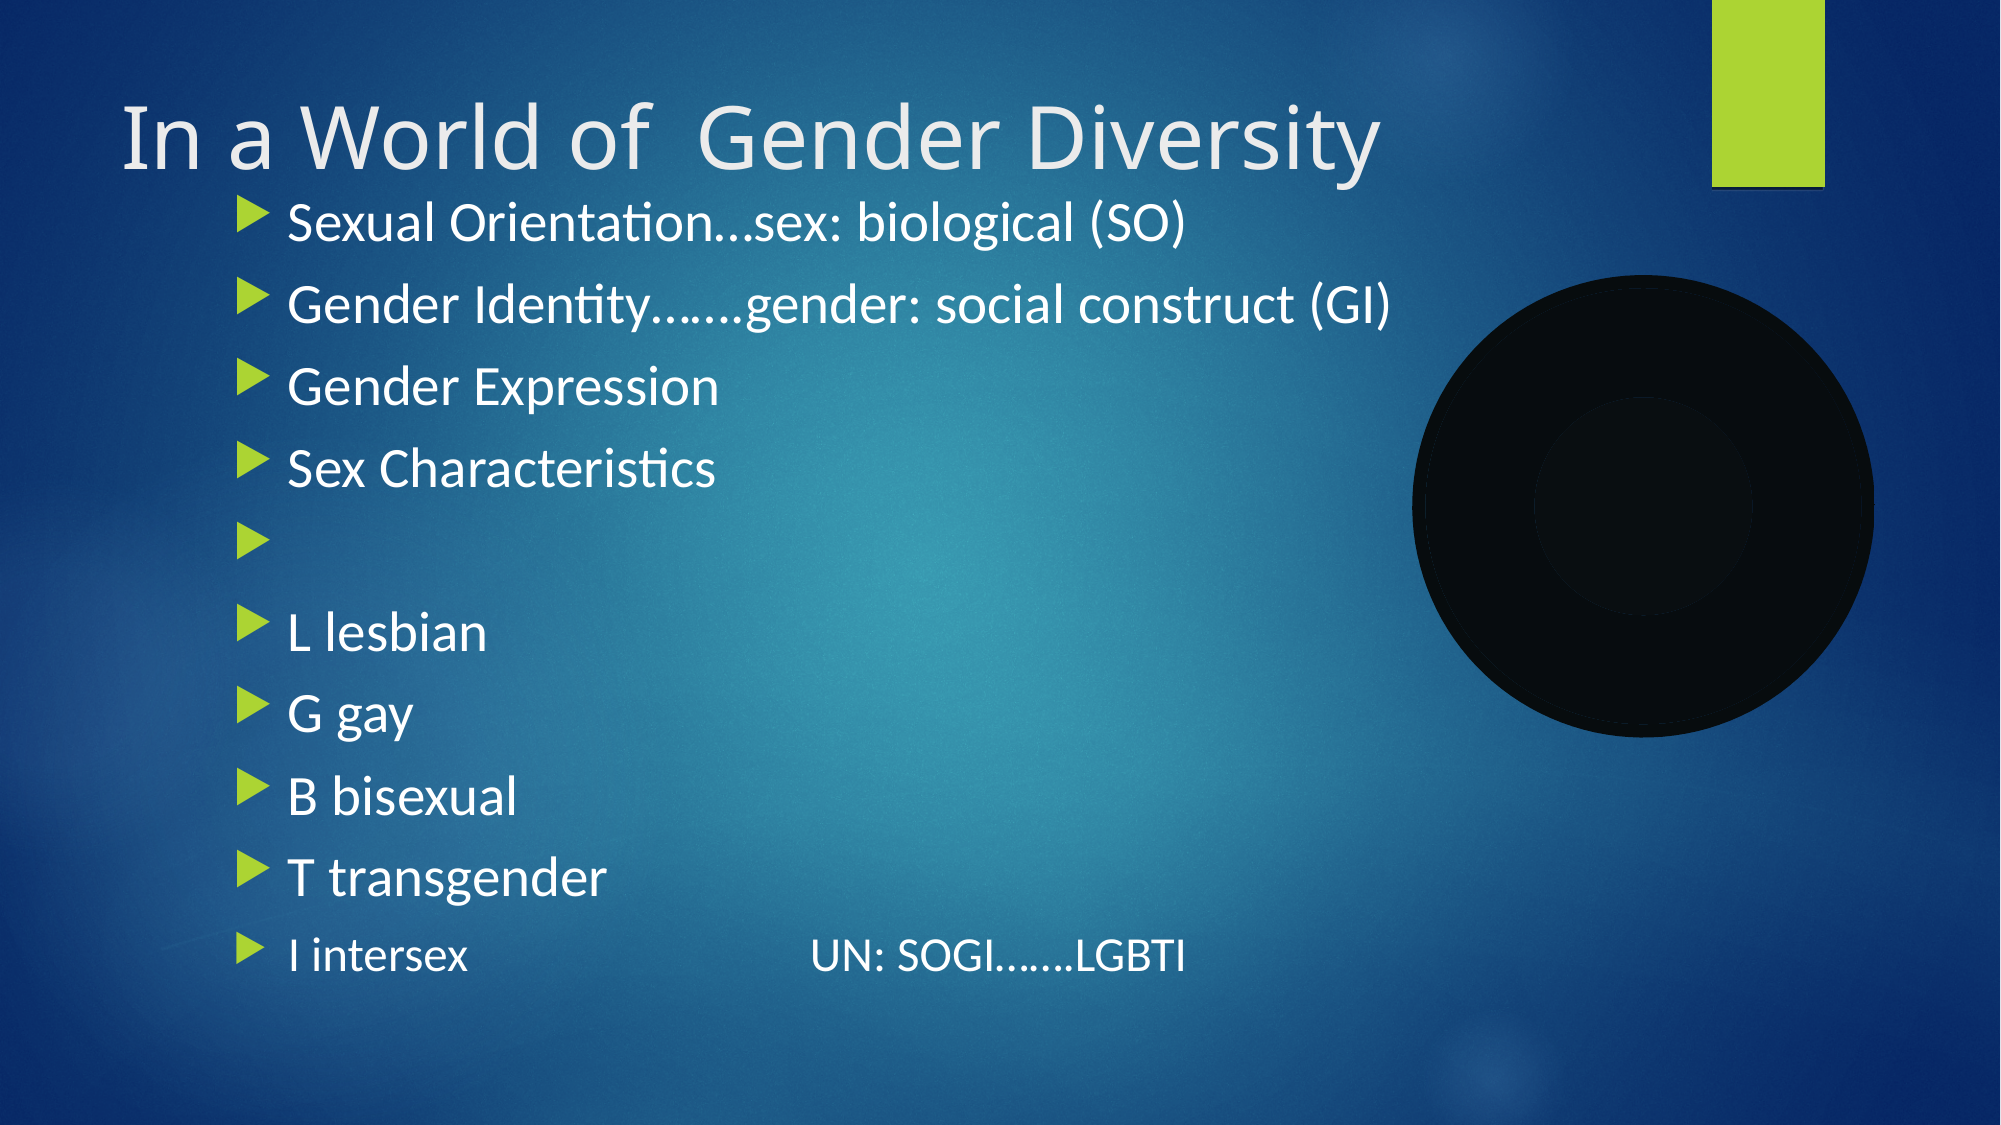

# In a World of Gender Diversity
Sexual Orientation…sex: biological (SO)
Gender Identity…….gender: social construct (GI)
Gender Expression
Sex Characteristics
L lesbian
G gay
B bisexual
T transgender
I intersex UN: SOGI…….LGBTI